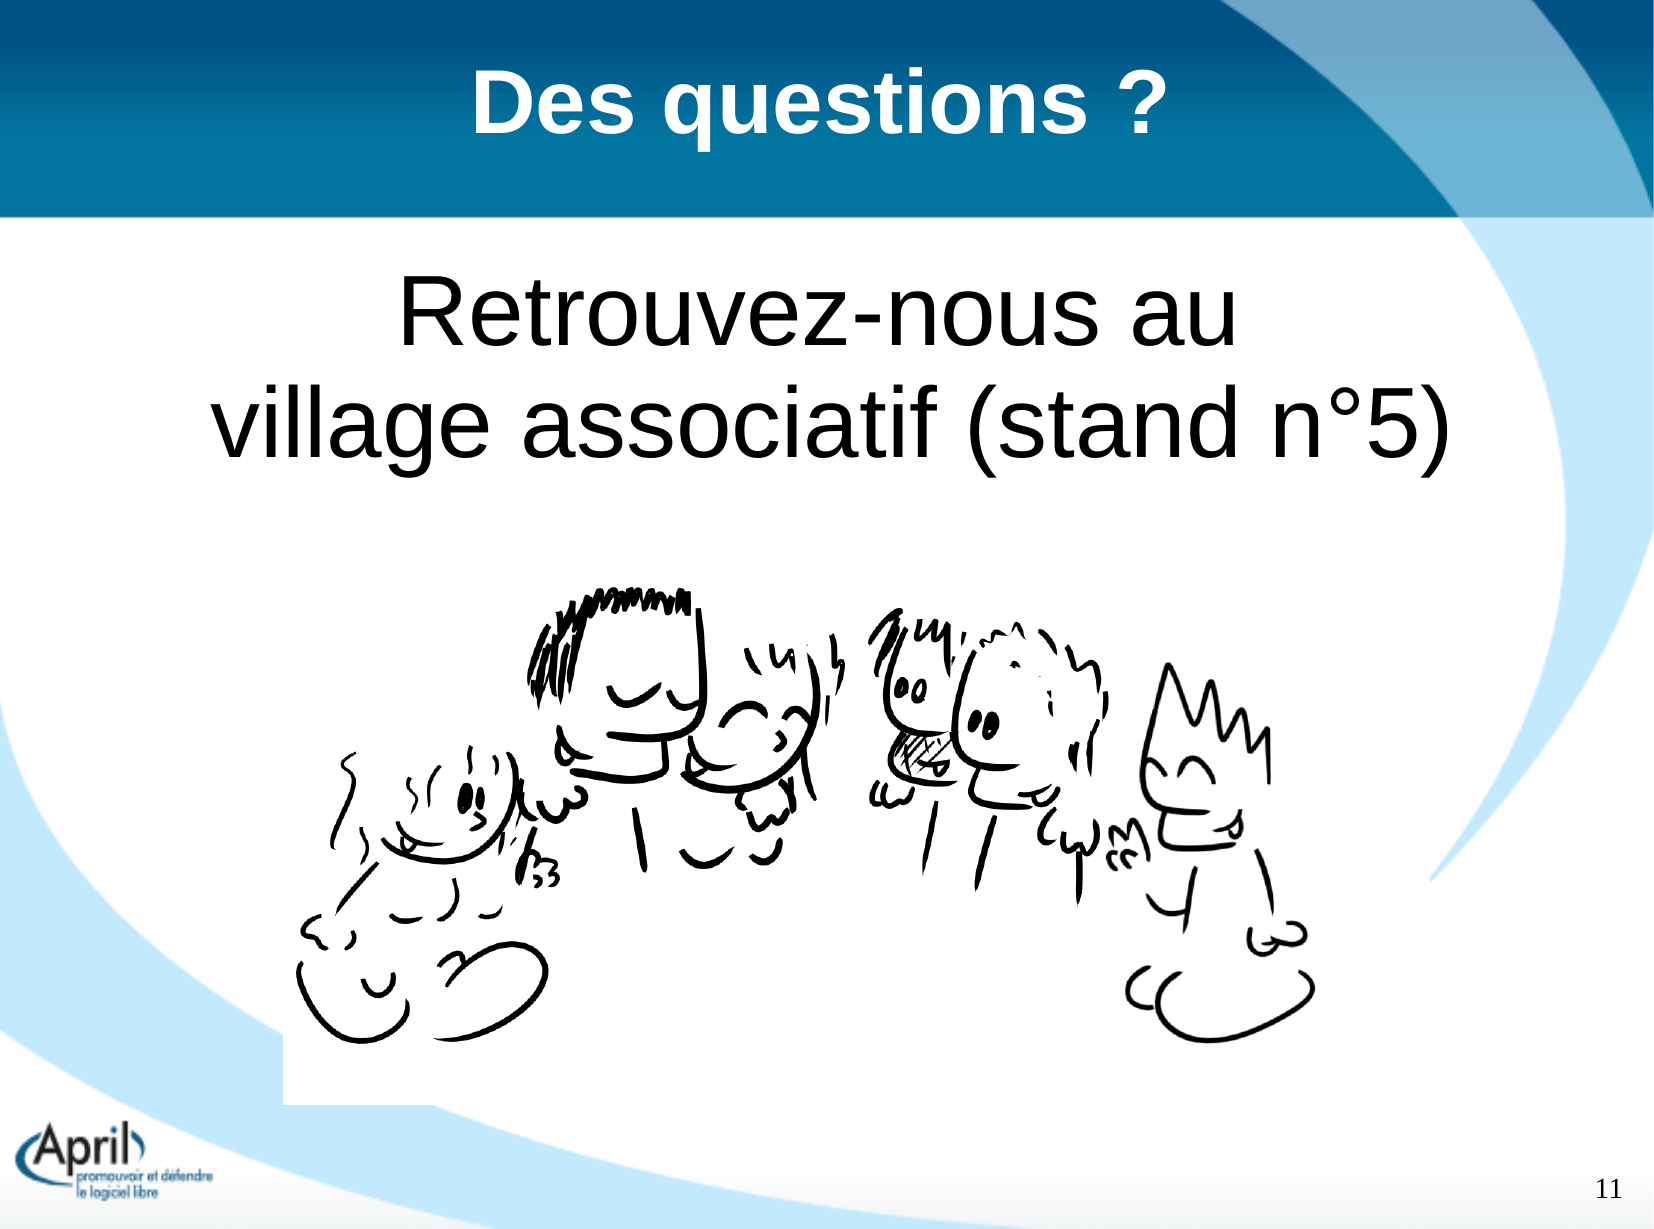

# Des questions ?
Retrouvez-nous au
village associatif (stand n°5)
11